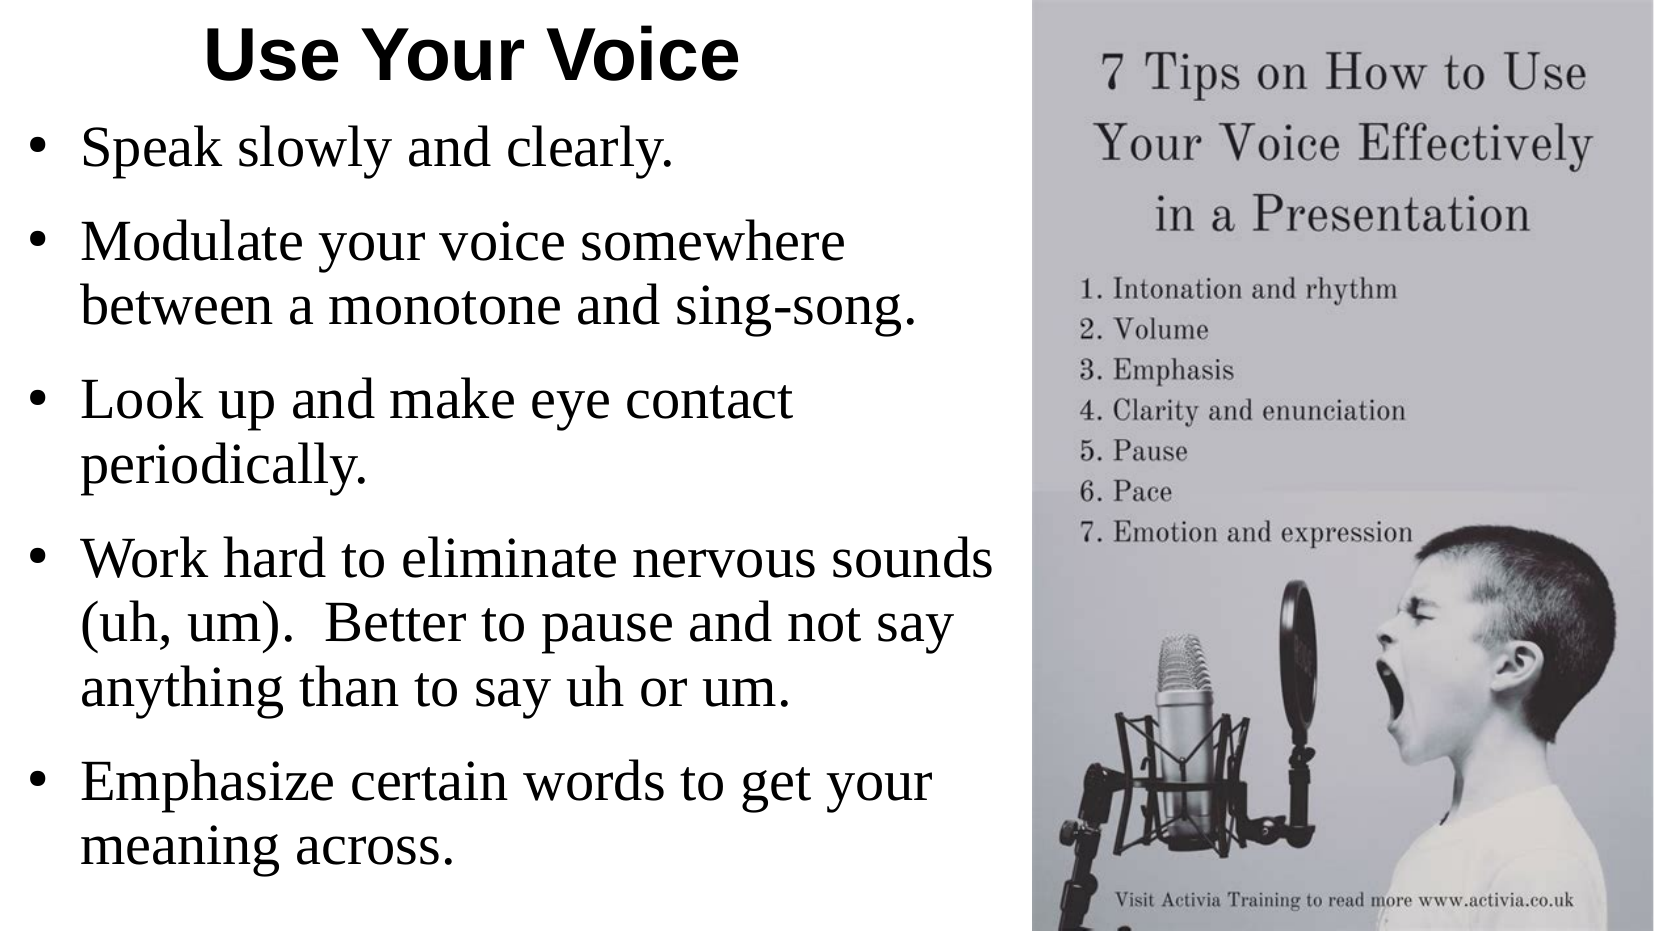

# Use Your Voice
Speak slowly and clearly.
Modulate your voice somewhere between a monotone and sing-song.
Look up and make eye contact periodically.
Work hard to eliminate nervous sounds (uh, um). Better to pause and not say anything than to say uh or um.
Emphasize certain words to get your meaning across.